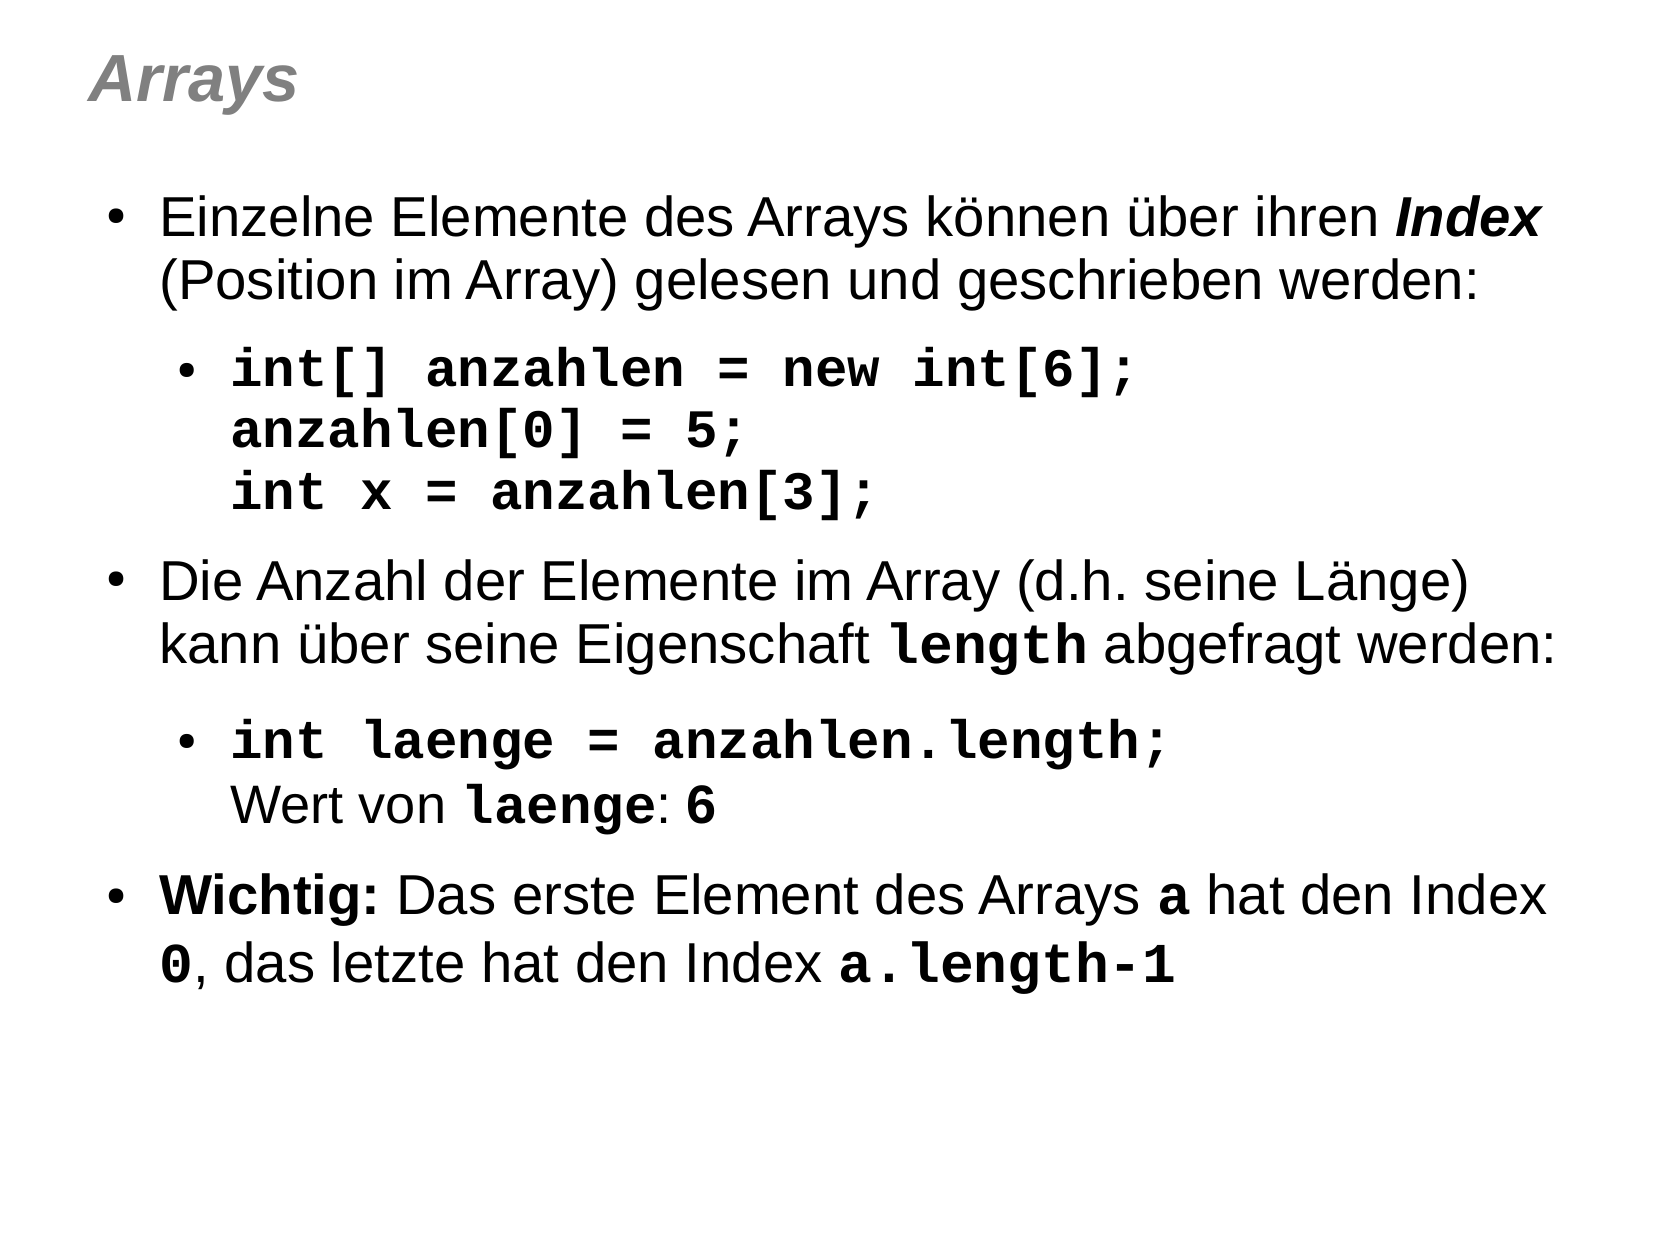

Arrays
# Einzelne Elemente des Arrays können über ihren Index (Position im Array) gelesen und geschrieben werden:
int[] anzahlen = new int[6];
anzahlen[0] = 5;
int x = anzahlen[3];
Die Anzahl der Elemente im Array (d.h. seine Länge) kann über seine Eigenschaft length abgefragt werden:
int laenge = anzahlen.length;
Wert von laenge: 6
Wichtig: Das erste Element des Arrays a hat den Index 0, das letzte hat den Index a.length-1